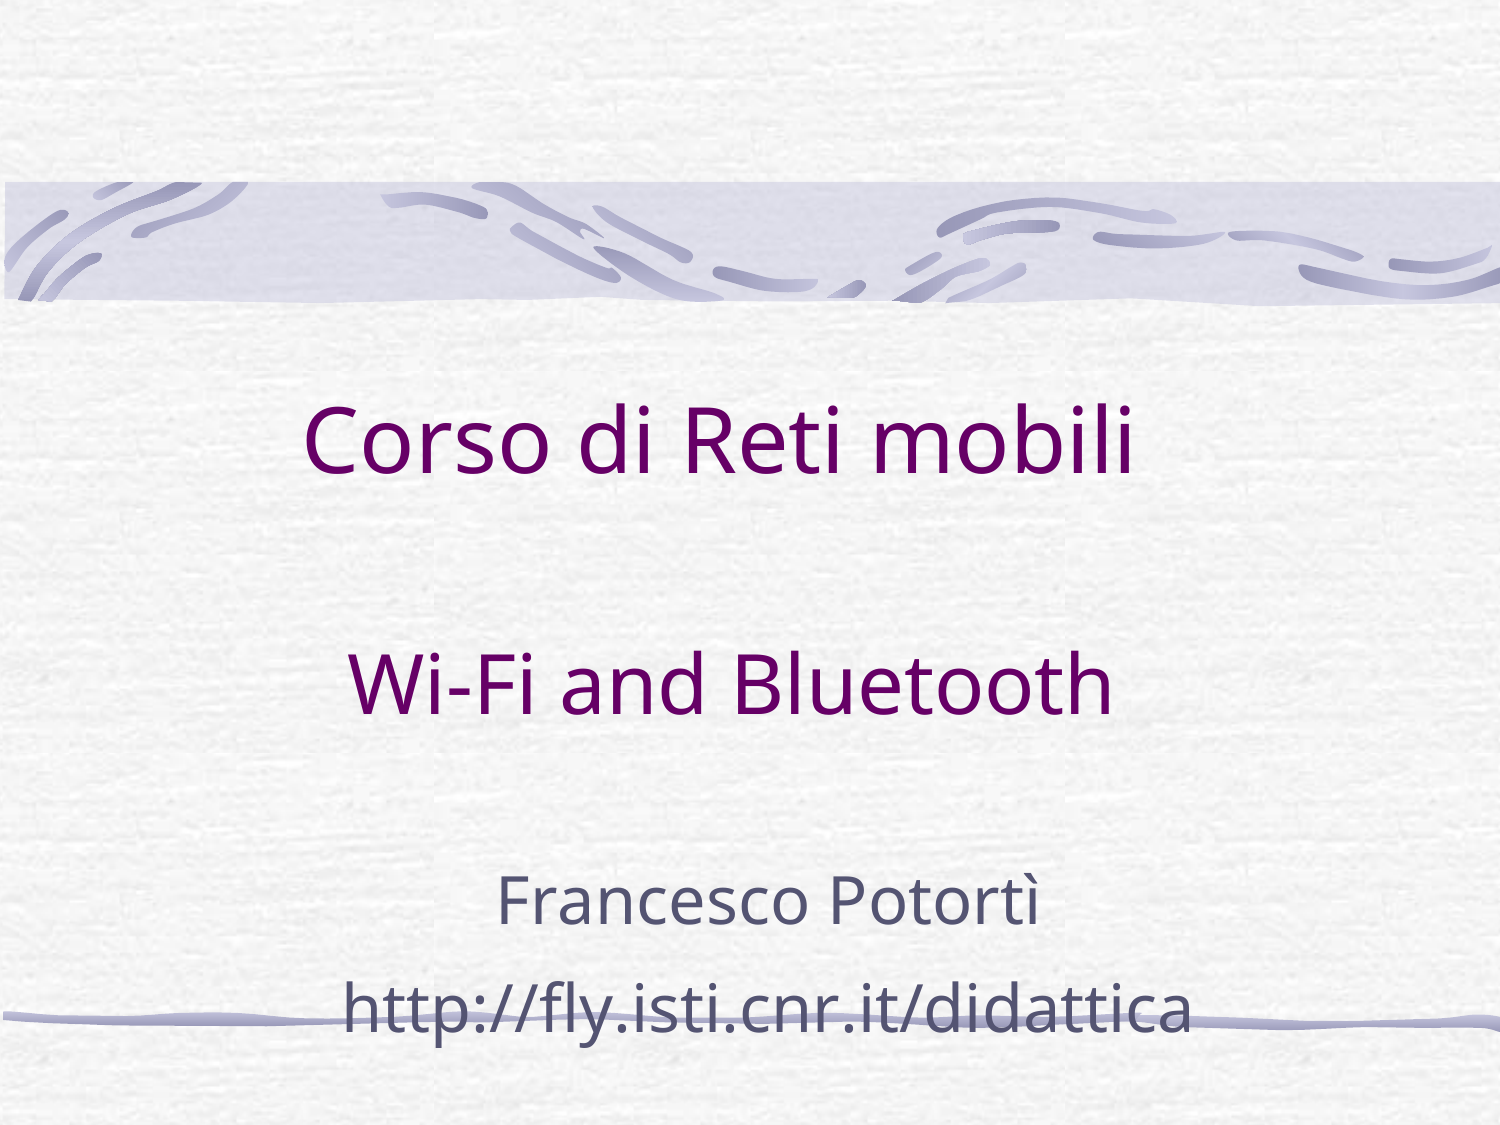

# Corso di Reti mobili Wi-Fi and Bluetooth
Francesco Potortì
http://fly.isti.cnr.it/didattica